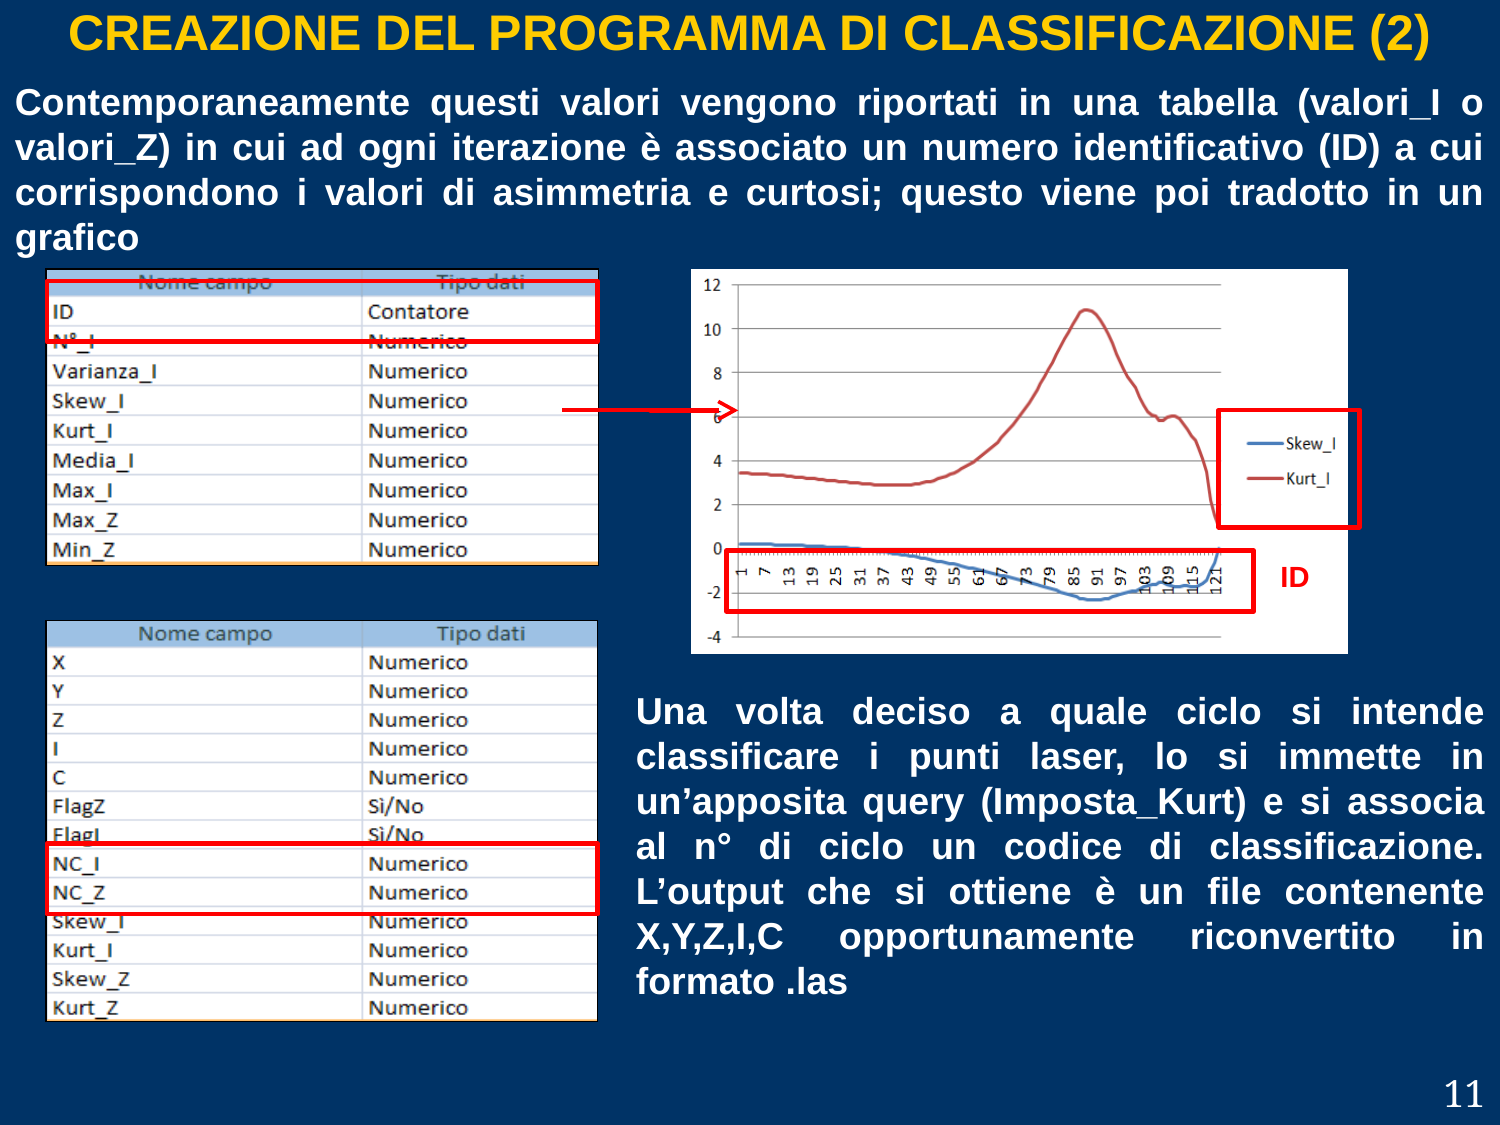

CREAZIONE DEL PROGRAMMA DI CLASSIFICAZIONE (2)
Contemporaneamente questi valori vengono riportati in una tabella (valori_I o valori_Z) in cui ad ogni iterazione è associato un numero identificativo (ID) a cui corrispondono i valori di asimmetria e curtosi; questo viene poi tradotto in un grafico
ID
Una volta deciso a quale ciclo si intende classificare i punti laser, lo si immette in un’apposita query (Imposta_Kurt) e si associa al n° di ciclo un codice di classificazione. L’output che si ottiene è un file contenente X,Y,Z,I,C opportunamente riconvertito in formato .las